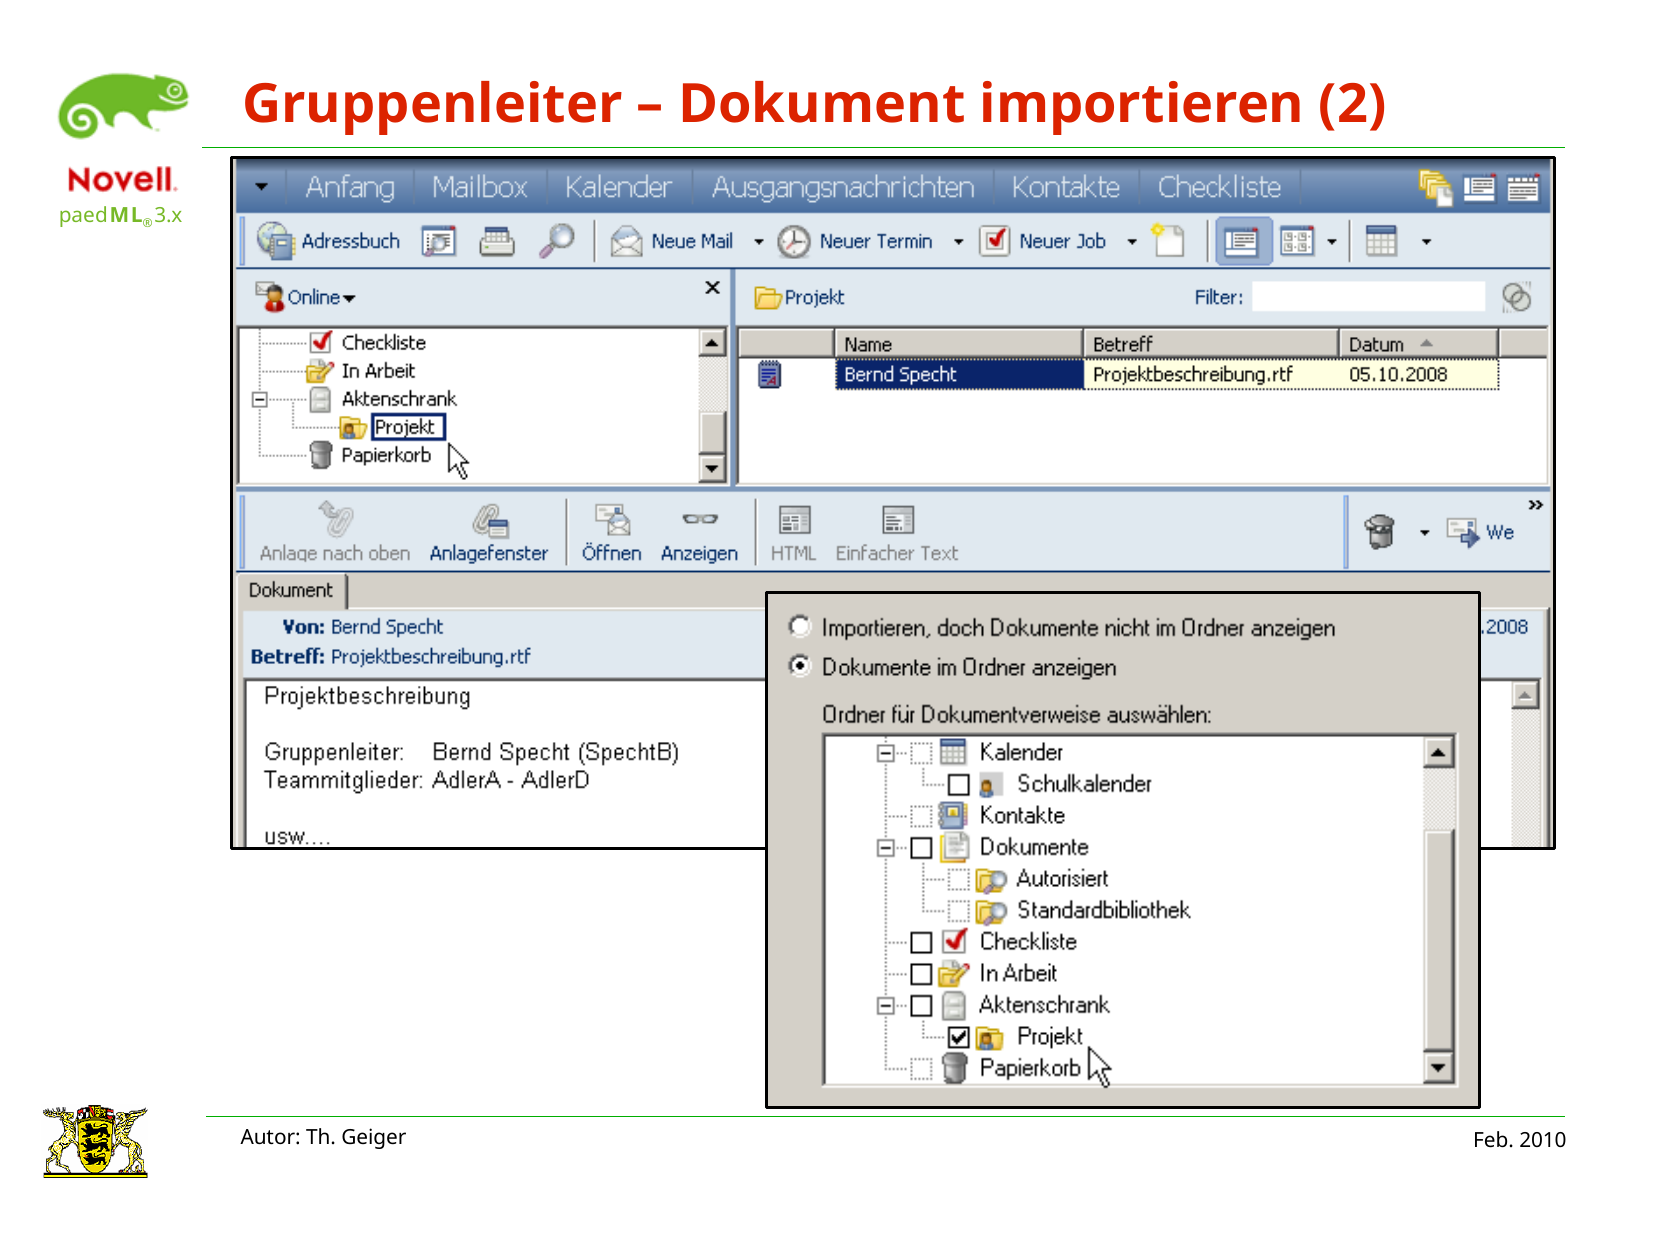

# Gruppenleiter – Dokument importieren (2)
Autor: Th. Geiger
Feb. 2010